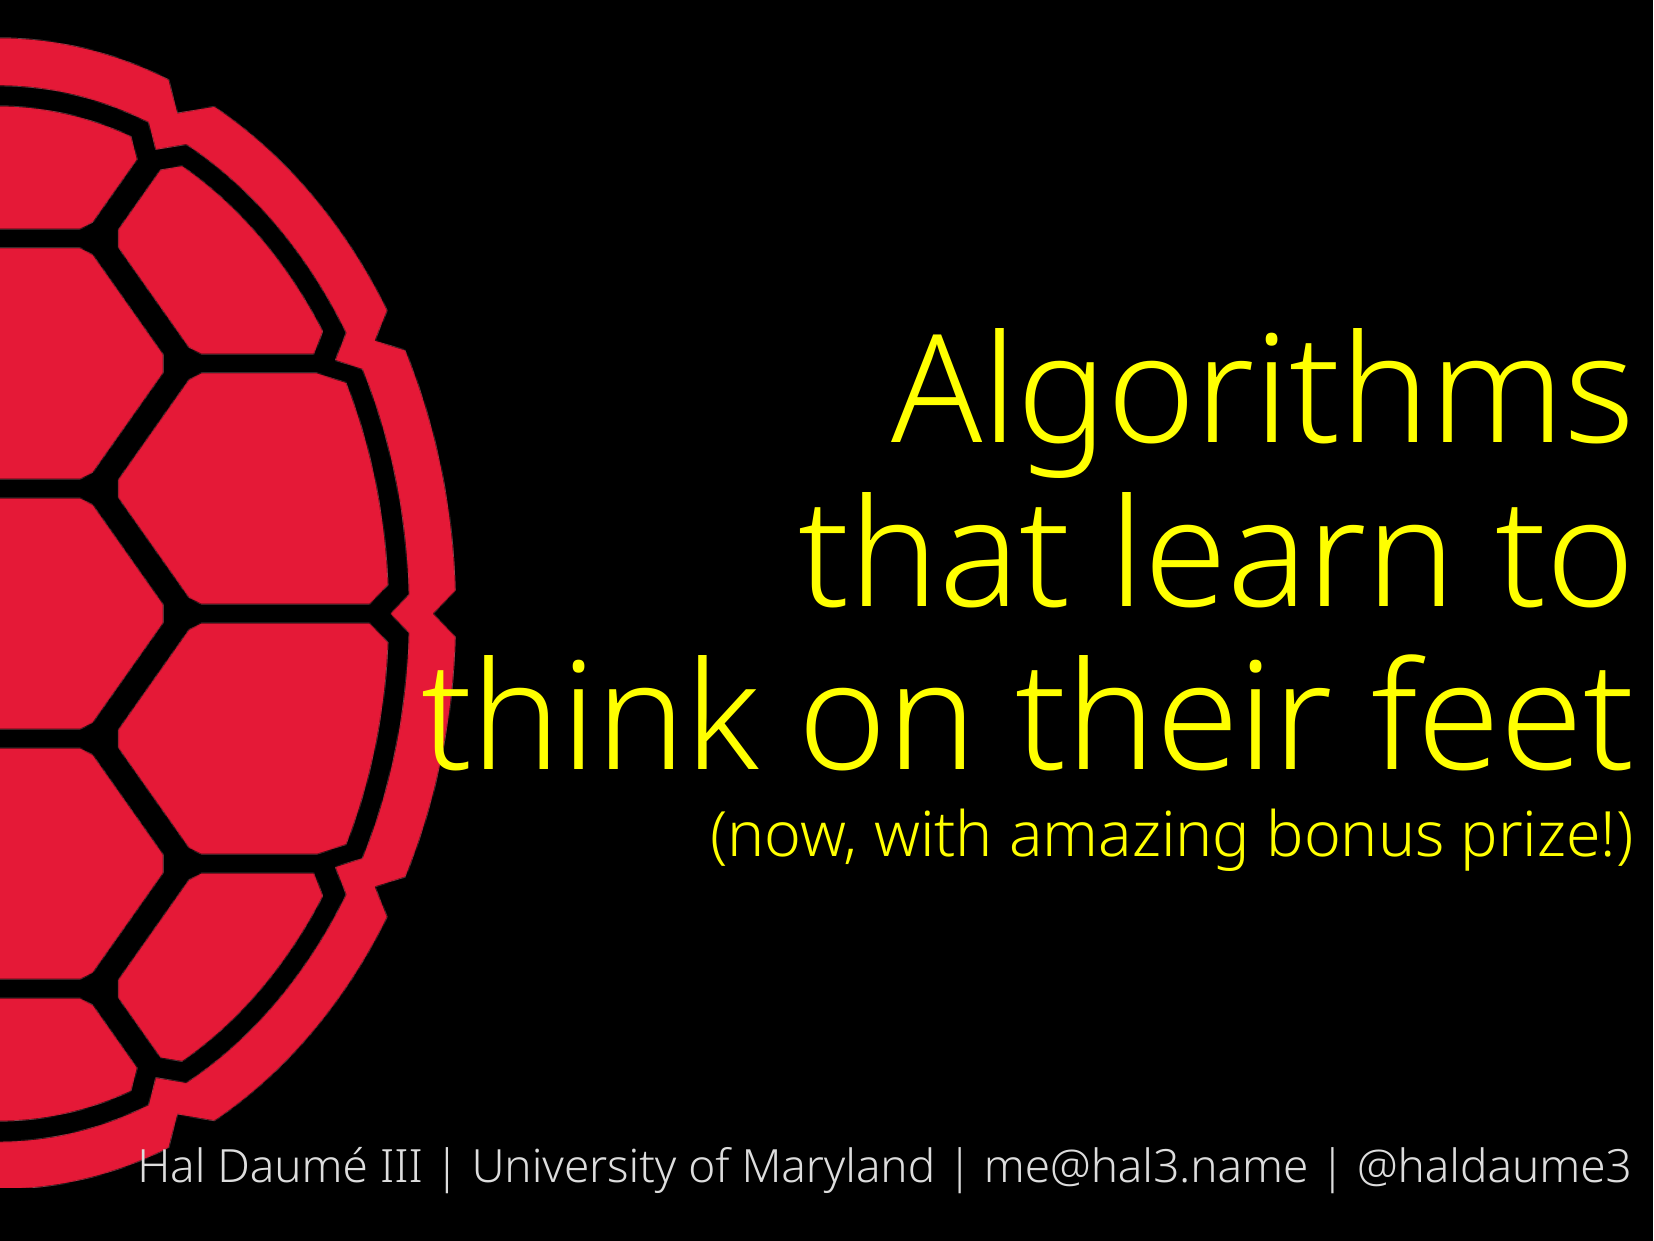

Algorithms
that learn to
think on their feet
(now, with amazing bonus prize!)
Hal Daumé III | University of Maryland | me@hal3.name | @haldaume3